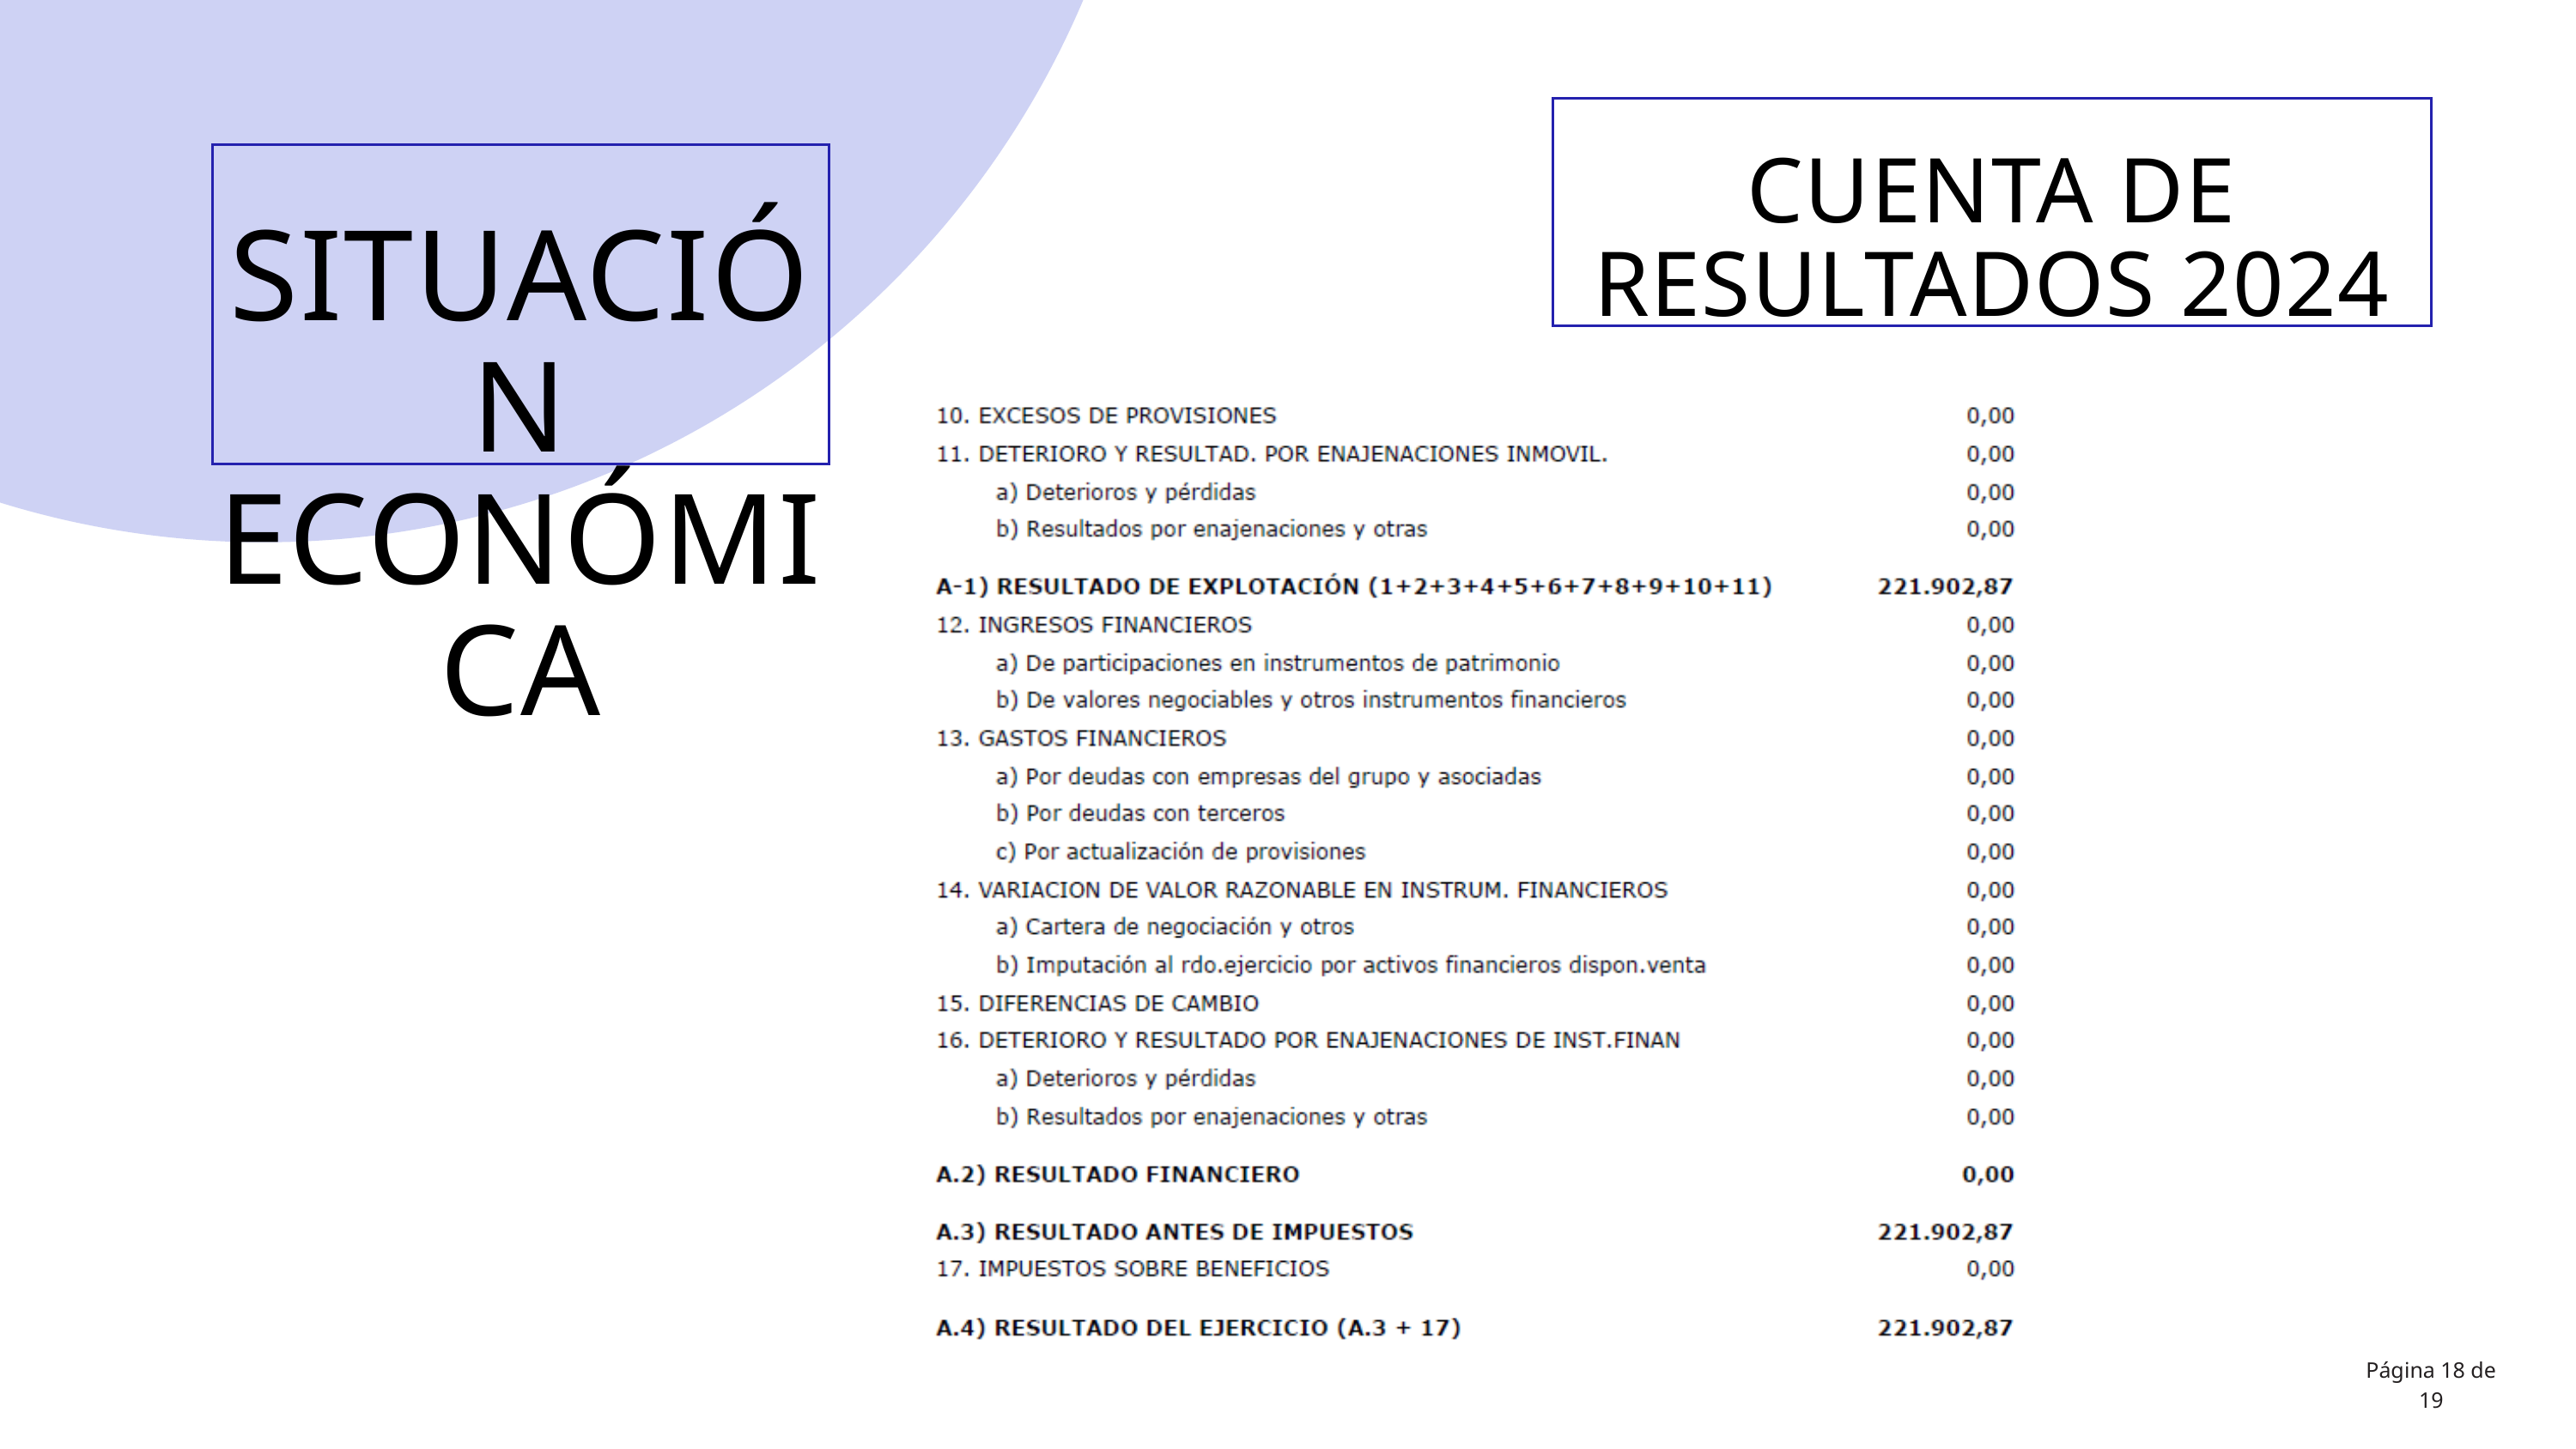

CUENTA DE RESULTADOS 2024
SITUACIÓN ECONÓMICA
Página 18 de 19